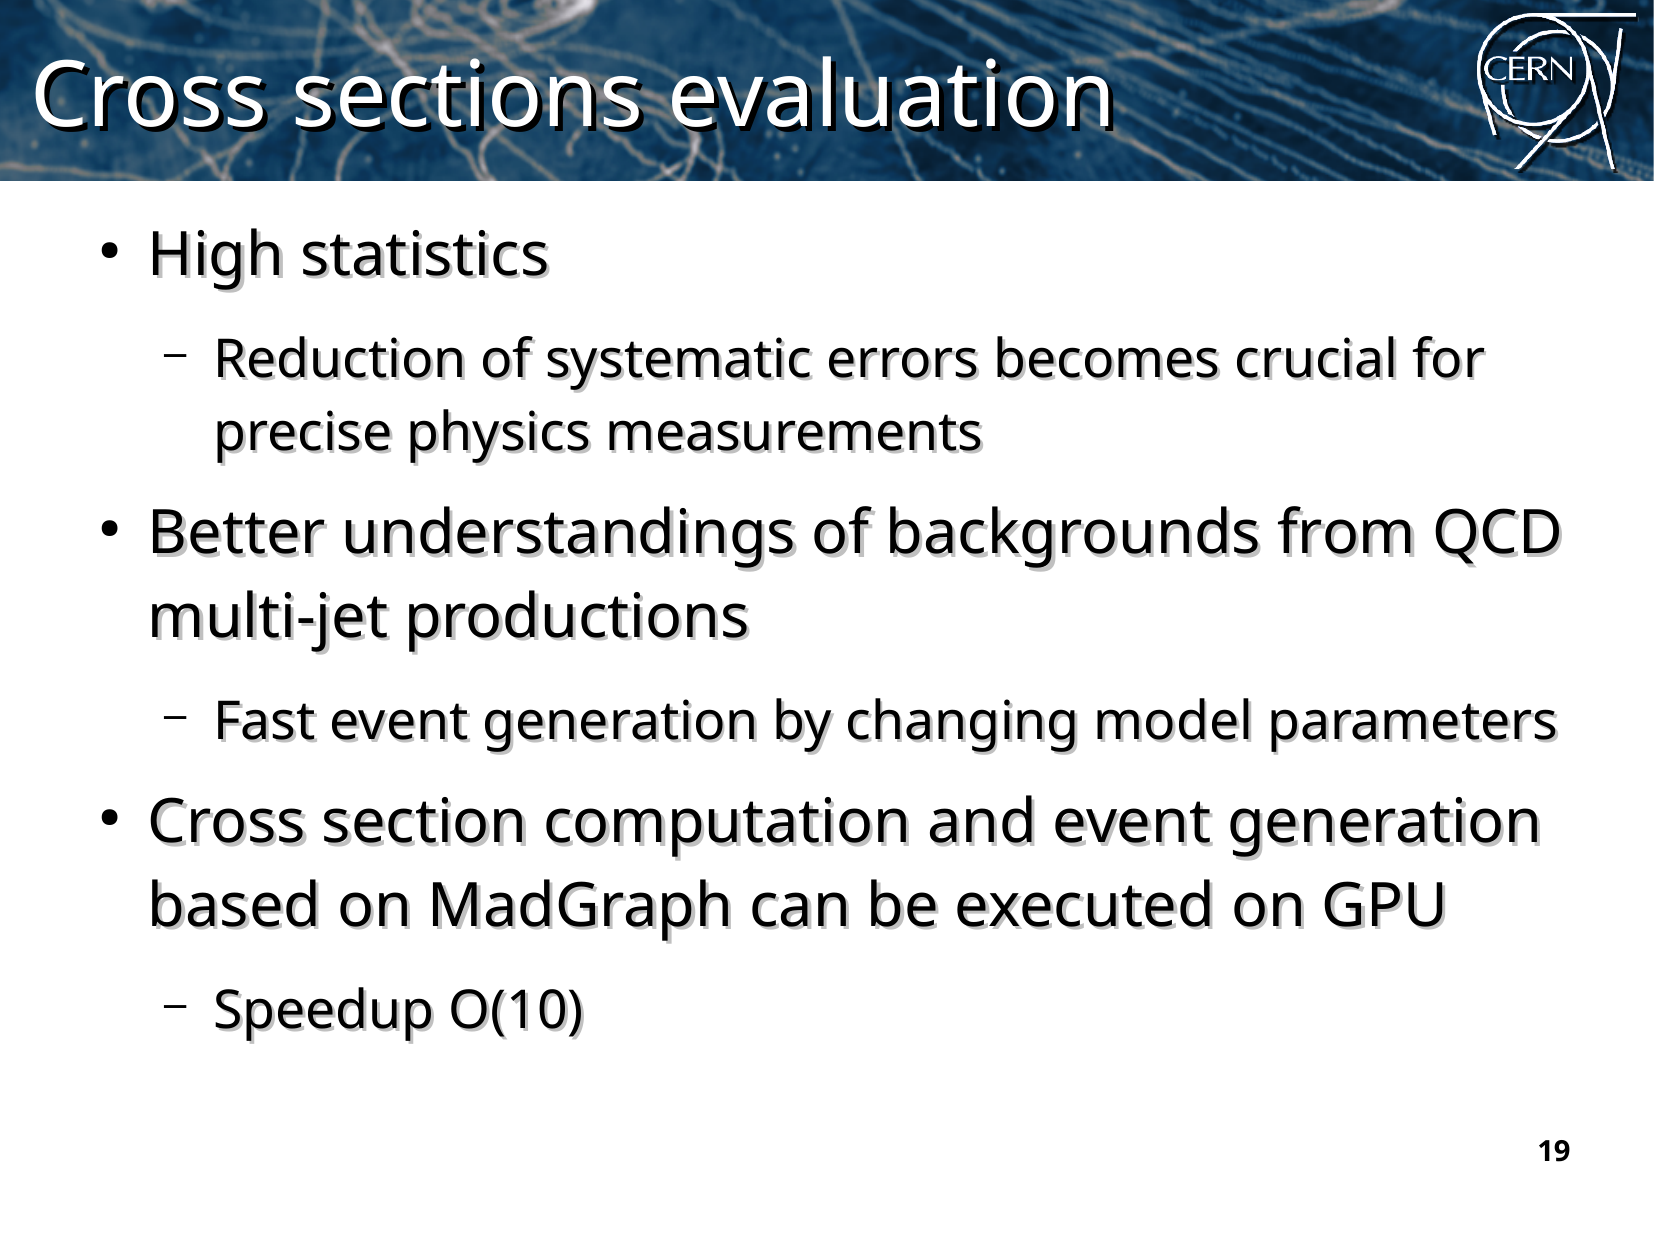

# Cross sections evaluation
High statistics
Reduction of systematic errors becomes crucial for precise physics measurements
Better understandings of backgrounds from QCD multi-jet productions
Fast event generation by changing model parameters
Cross section computation and event generation based on MadGraph can be executed on GPU
Speedup O(10)
19